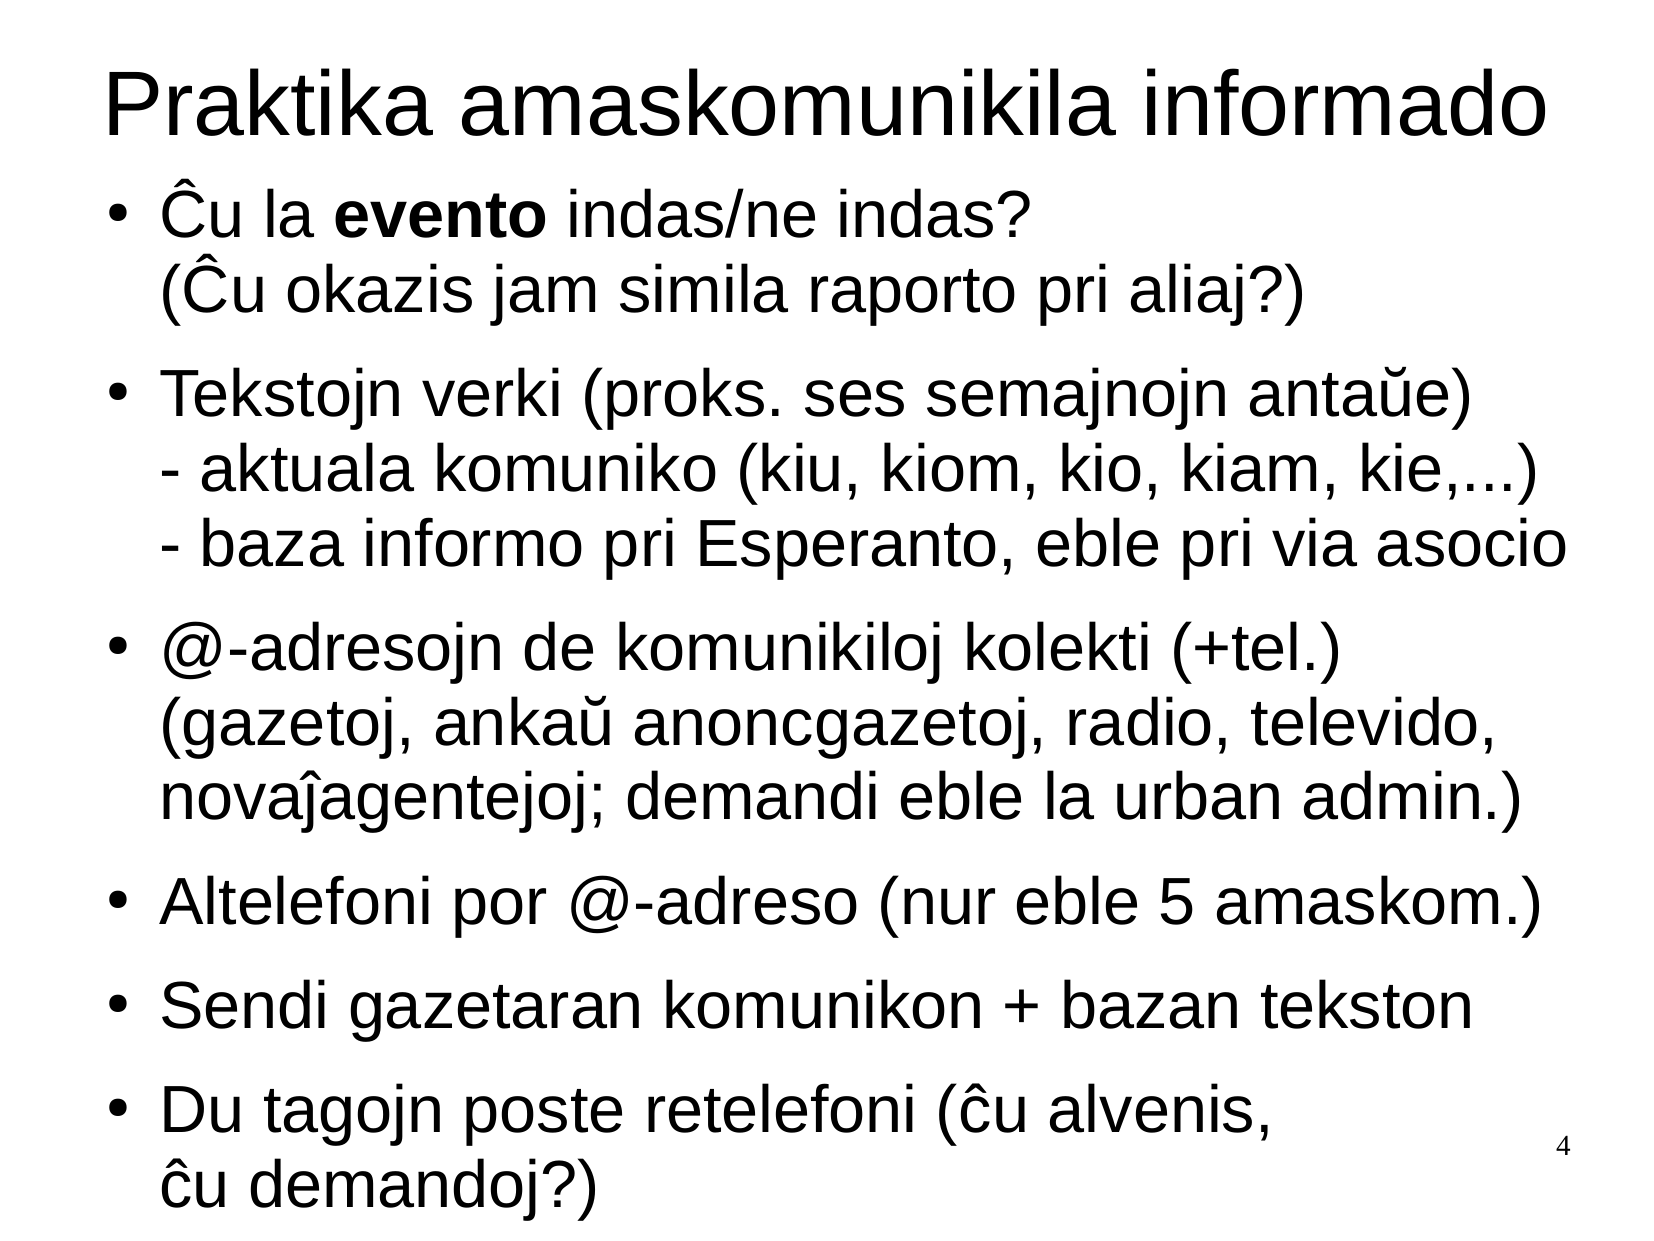

# Praktika amaskomunikila informado
Ĉu la evento indas/ne indas?
(Ĉu okazis jam simila raporto pri aliaj?)
Tekstojn verki (proks. ses semajnojn antaŭe)
- aktuala komuniko (kiu, kiom, kio, kiam, kie,...)
- baza informo pri Esperanto, eble pri via asocio
@-adresojn de komunikiloj kolekti (+tel.)
(gazetoj, ankaŭ anoncgazetoj, radio, televido, novaĵagentejoj; demandi eble la urban admin.)
Altelefoni por @-adreso (nur eble 5 amaskom.)
Sendi gazetaran komunikon + bazan tekston
Du tagojn poste retelefoni (ĉu alvenis,
ĉu demandoj?)
4